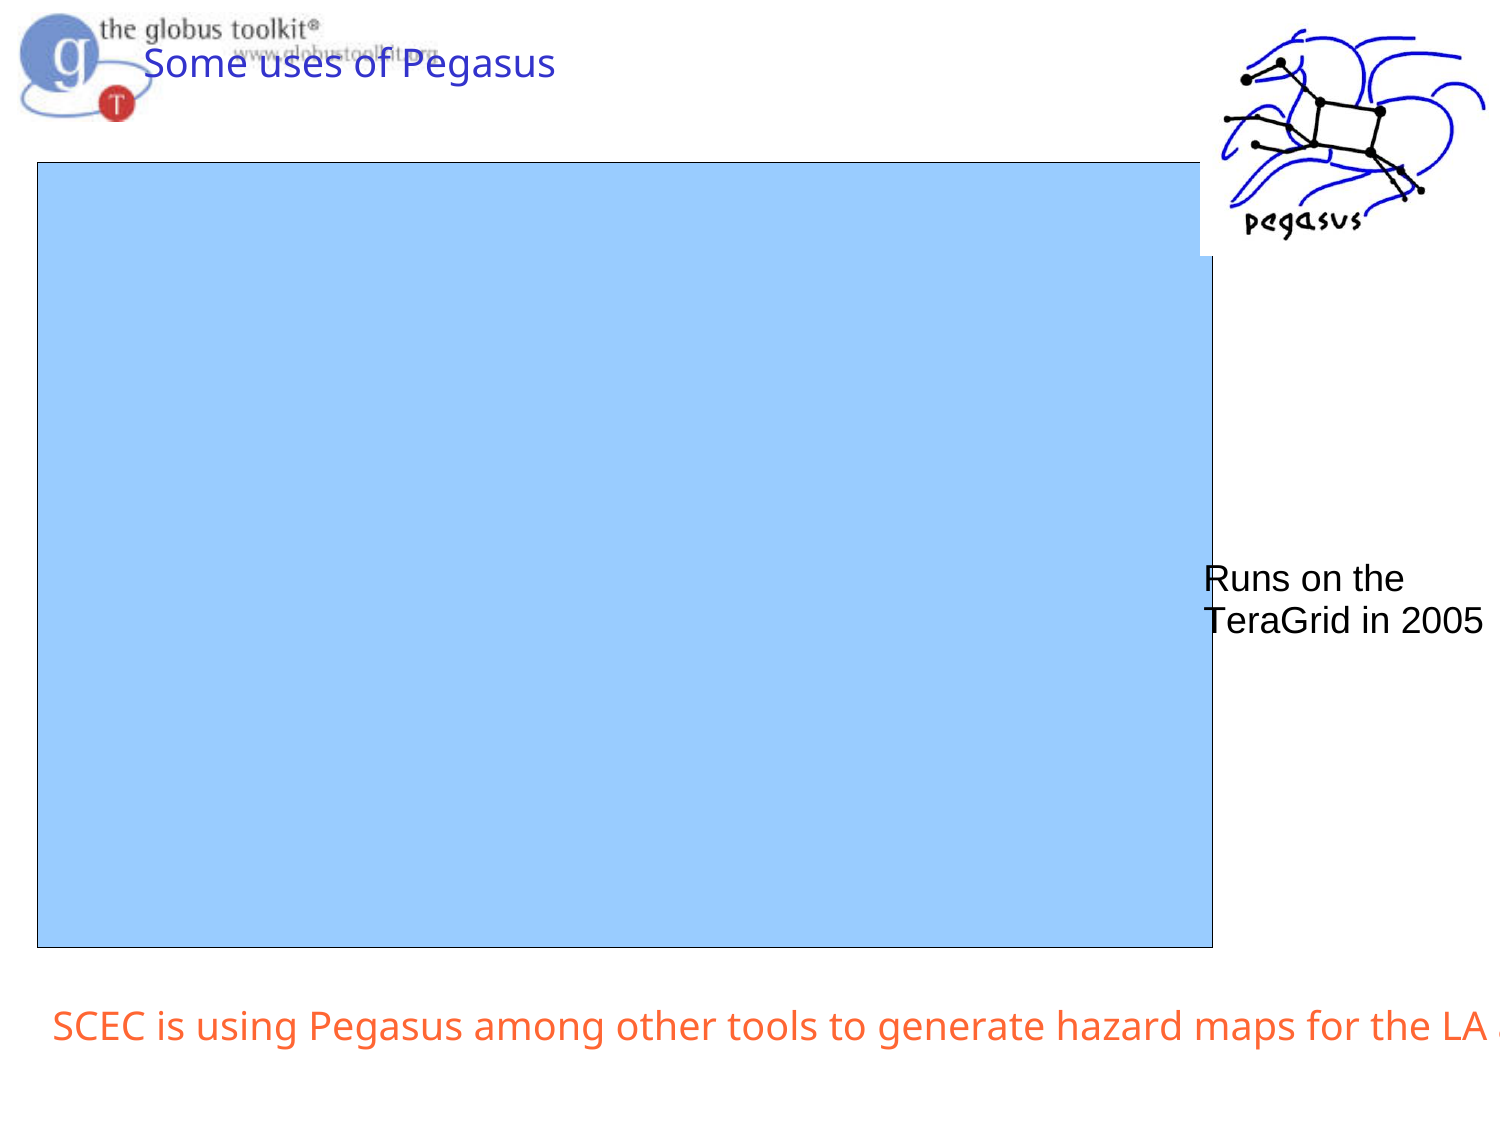

Some uses of Pegasus
38
Runs on the
TeraGrid in 2005
SCEC is using Pegasus among other tools to generate hazard maps for the LA area